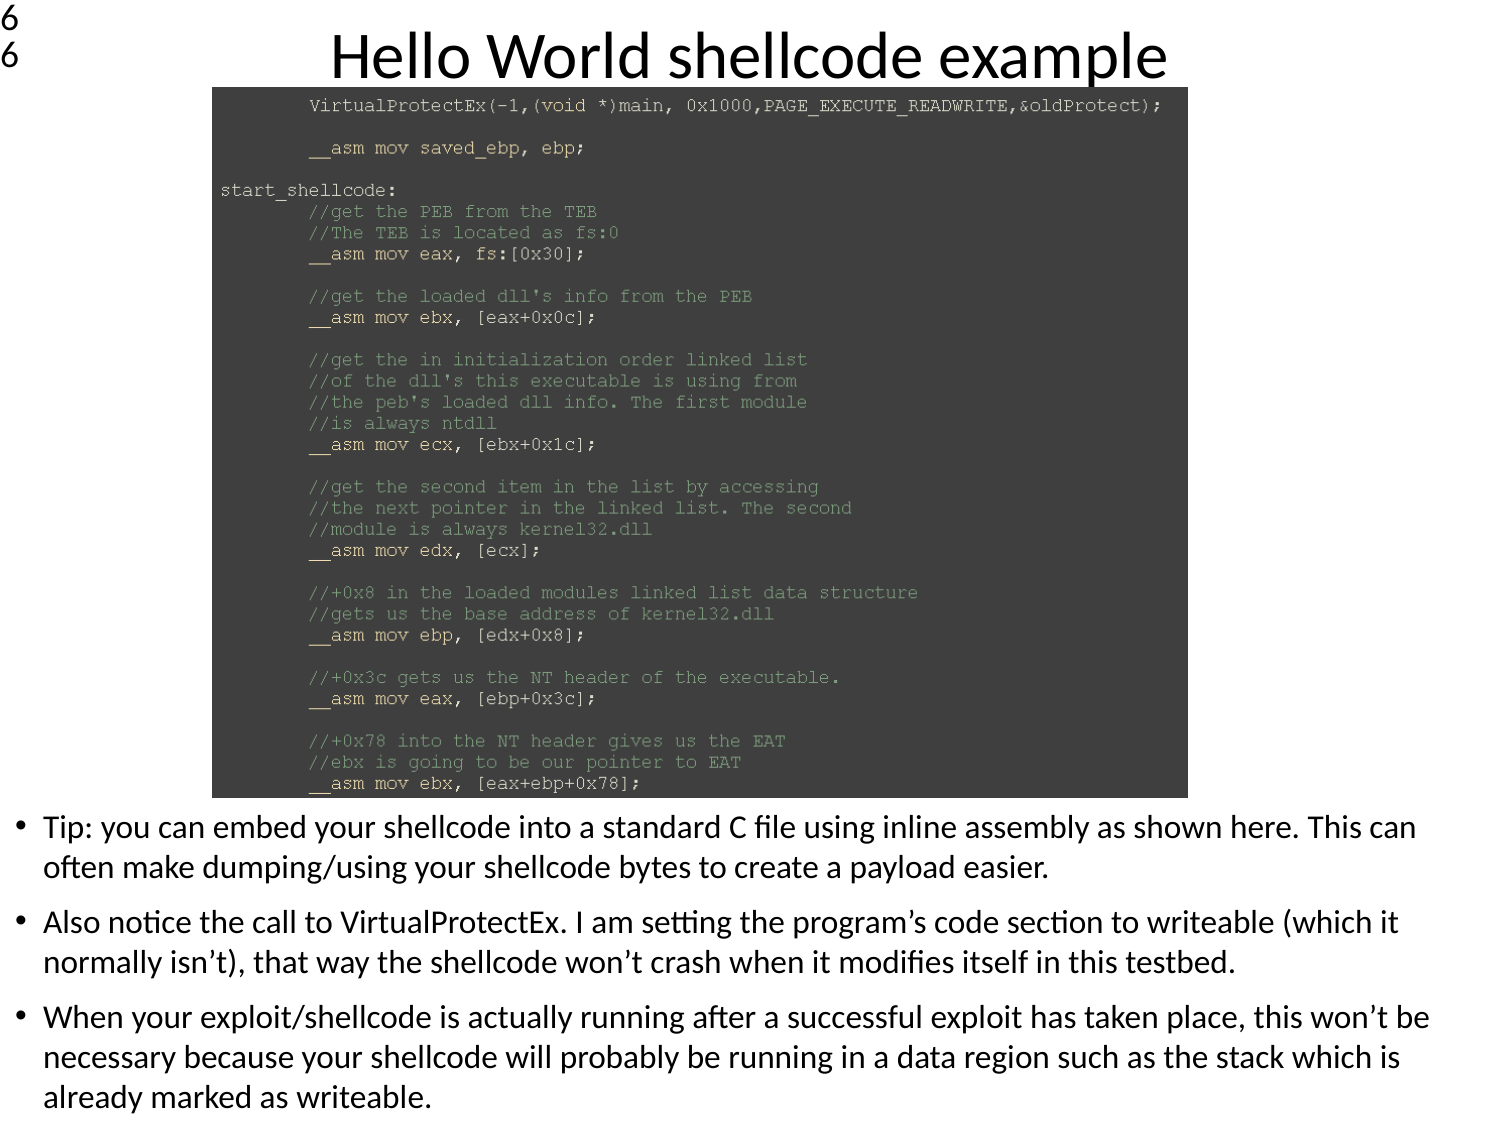

# Hello World shellcode example
Tip: you can embed your shellcode into a standard C file using inline assembly as shown here. This can often make dumping/using your shellcode bytes to create a payload easier.
Also notice the call to VirtualProtectEx. I am setting the program’s code section to writeable (which it normally isn’t), that way the shellcode won’t crash when it modifies itself in this testbed.
When your exploit/shellcode is actually running after a successful exploit has taken place, this won’t be necessary because your shellcode will probably be running in a data region such as the stack which is already marked as writeable.